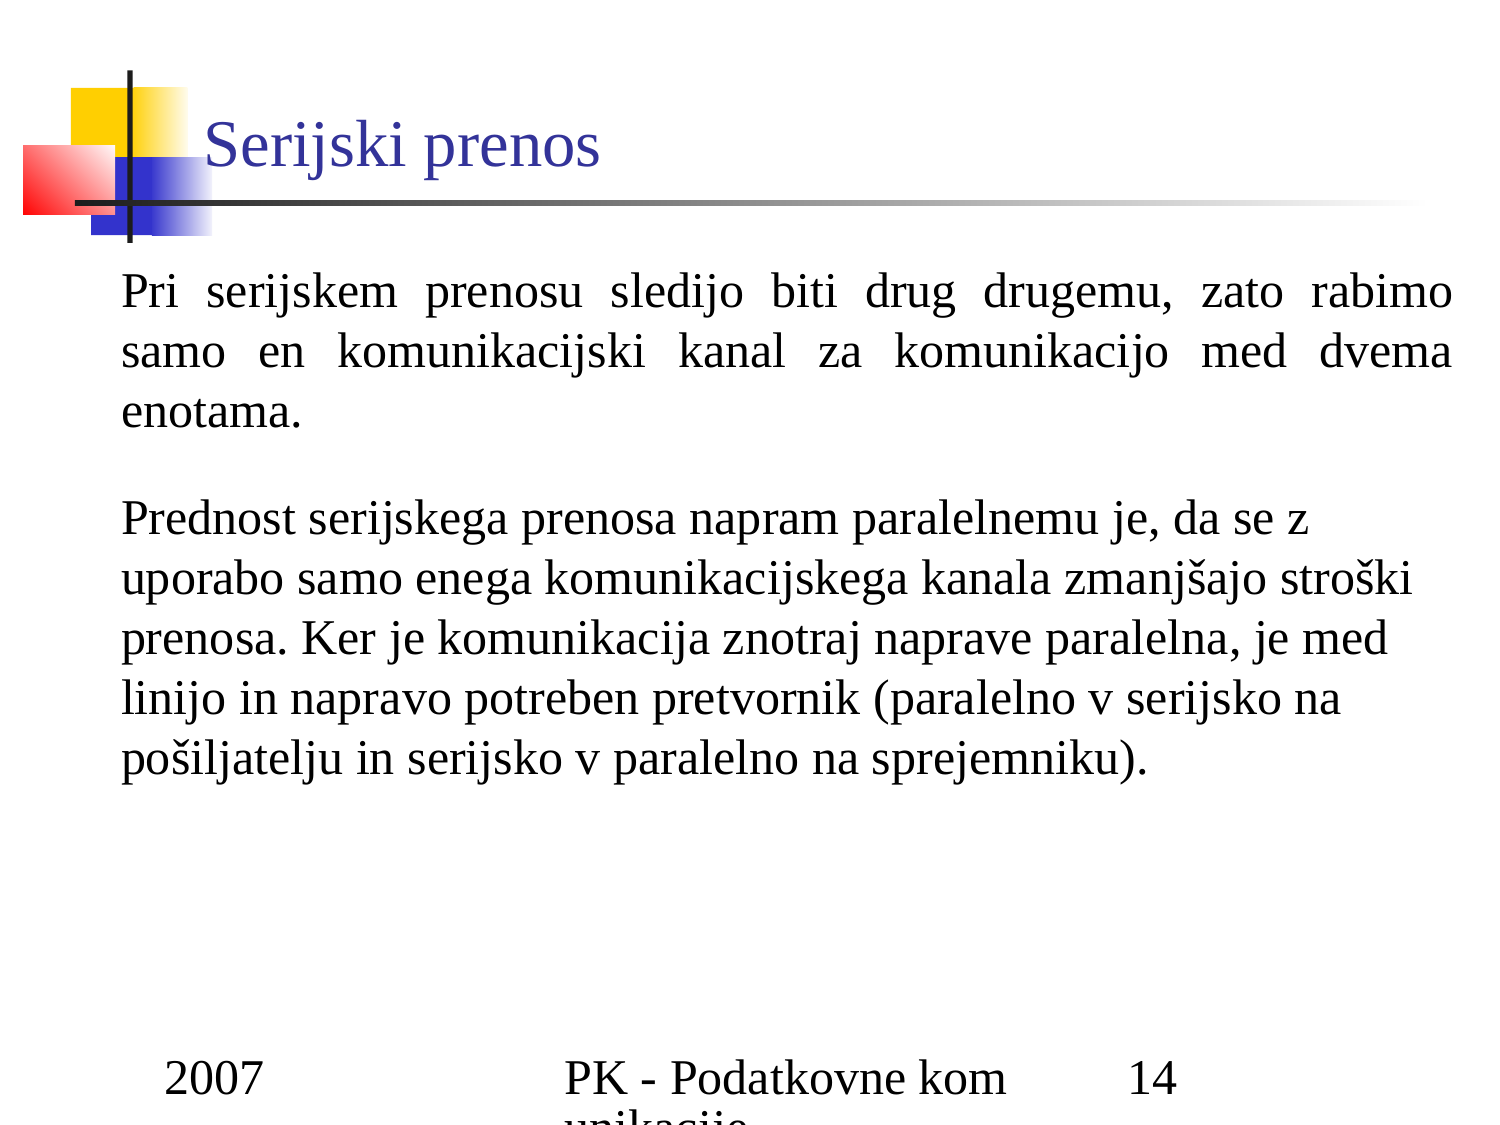

# Serijski prenos
	Pri serijskem prenosu sledijo biti drug drugemu, zato rabimo samo en komunikacijski kanal za komunikacijo med dvema enotama.
	Prednost serijskega prenosa napram paralelnemu je, da se z uporabo samo enega komunikacijskega kanala zmanjšajo stroški prenosa. Ker je komunikacija znotraj naprave paralelna, je med linijo in napravo potreben pretvornik (paralelno v serijsko na pošiljatelju in serijsko v paralelno na sprejemniku).
2007
PK - Podatkovne komunikacije
14